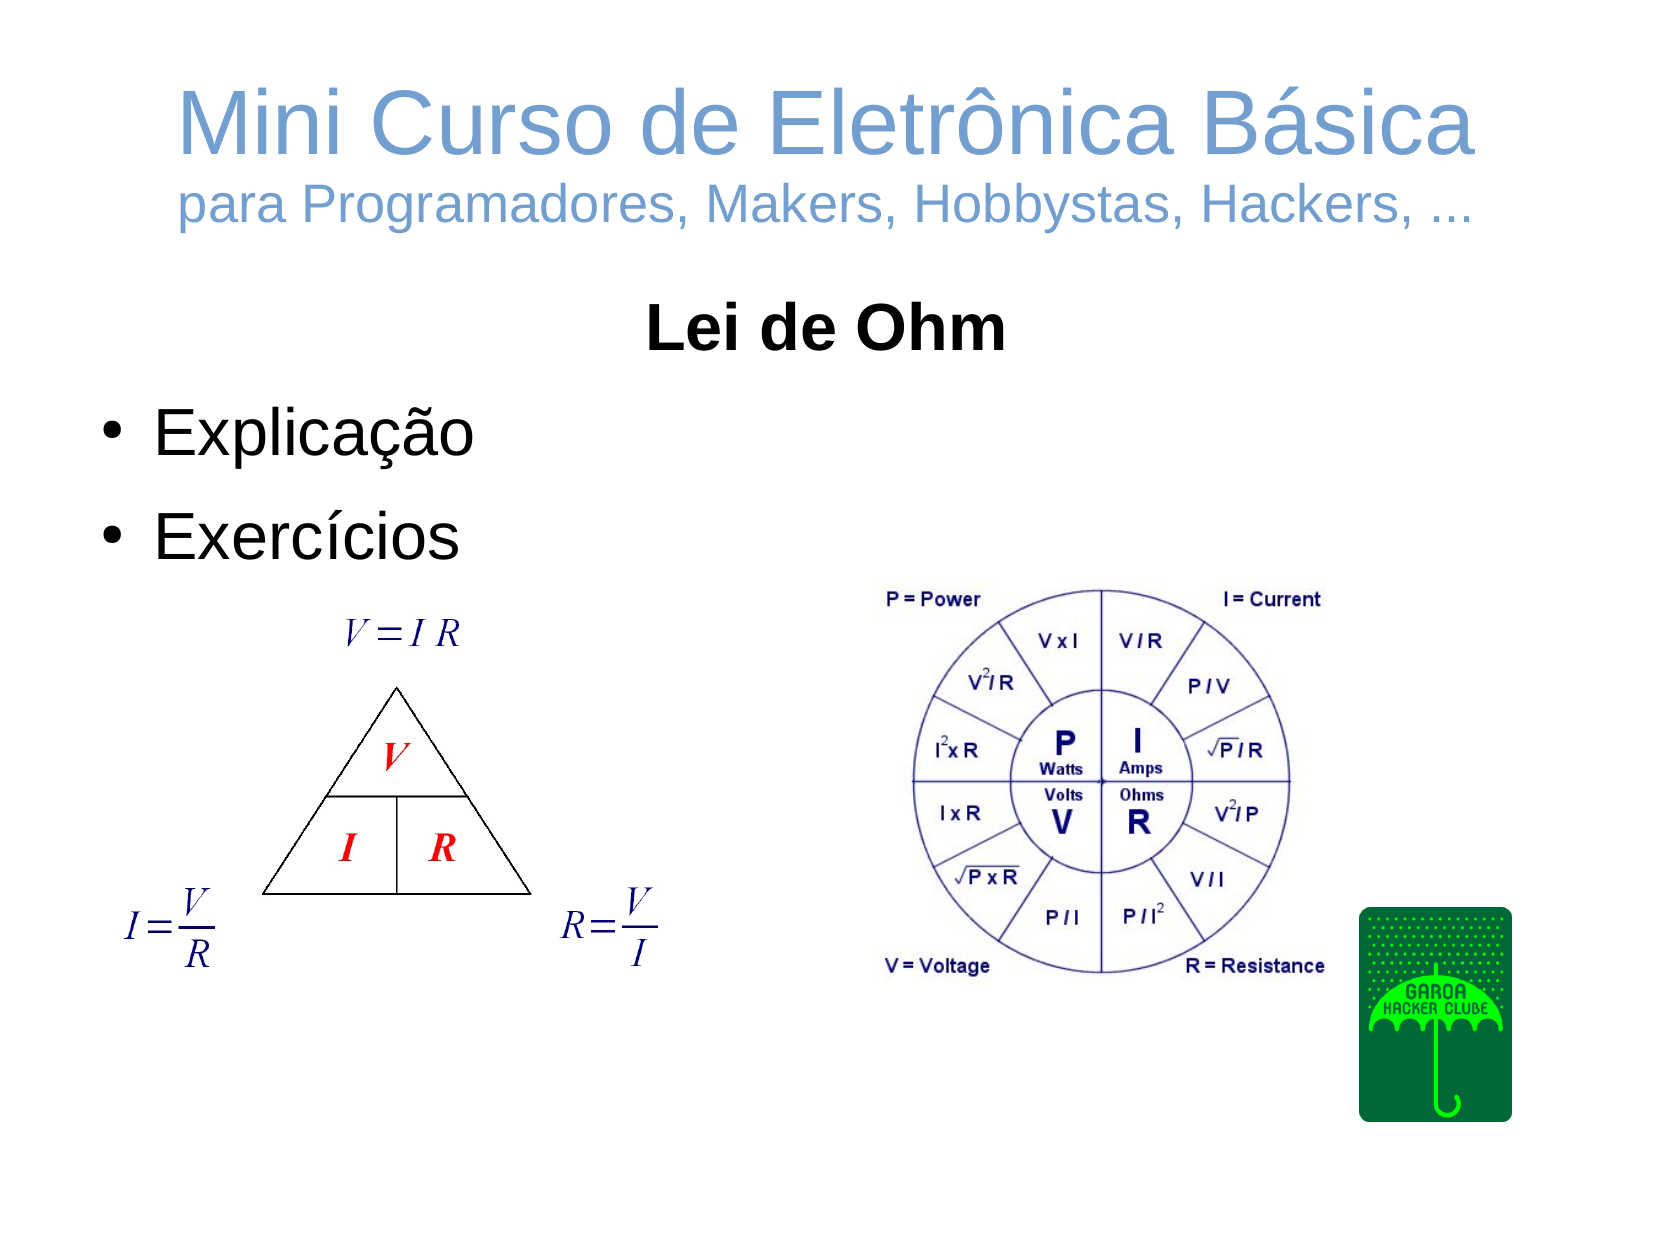

Mini Curso de Eletrônica Básica
para Programadores, Makers, Hobbystas, Hackers, ...
# Lei de Ohm
Explicação
Exercícios